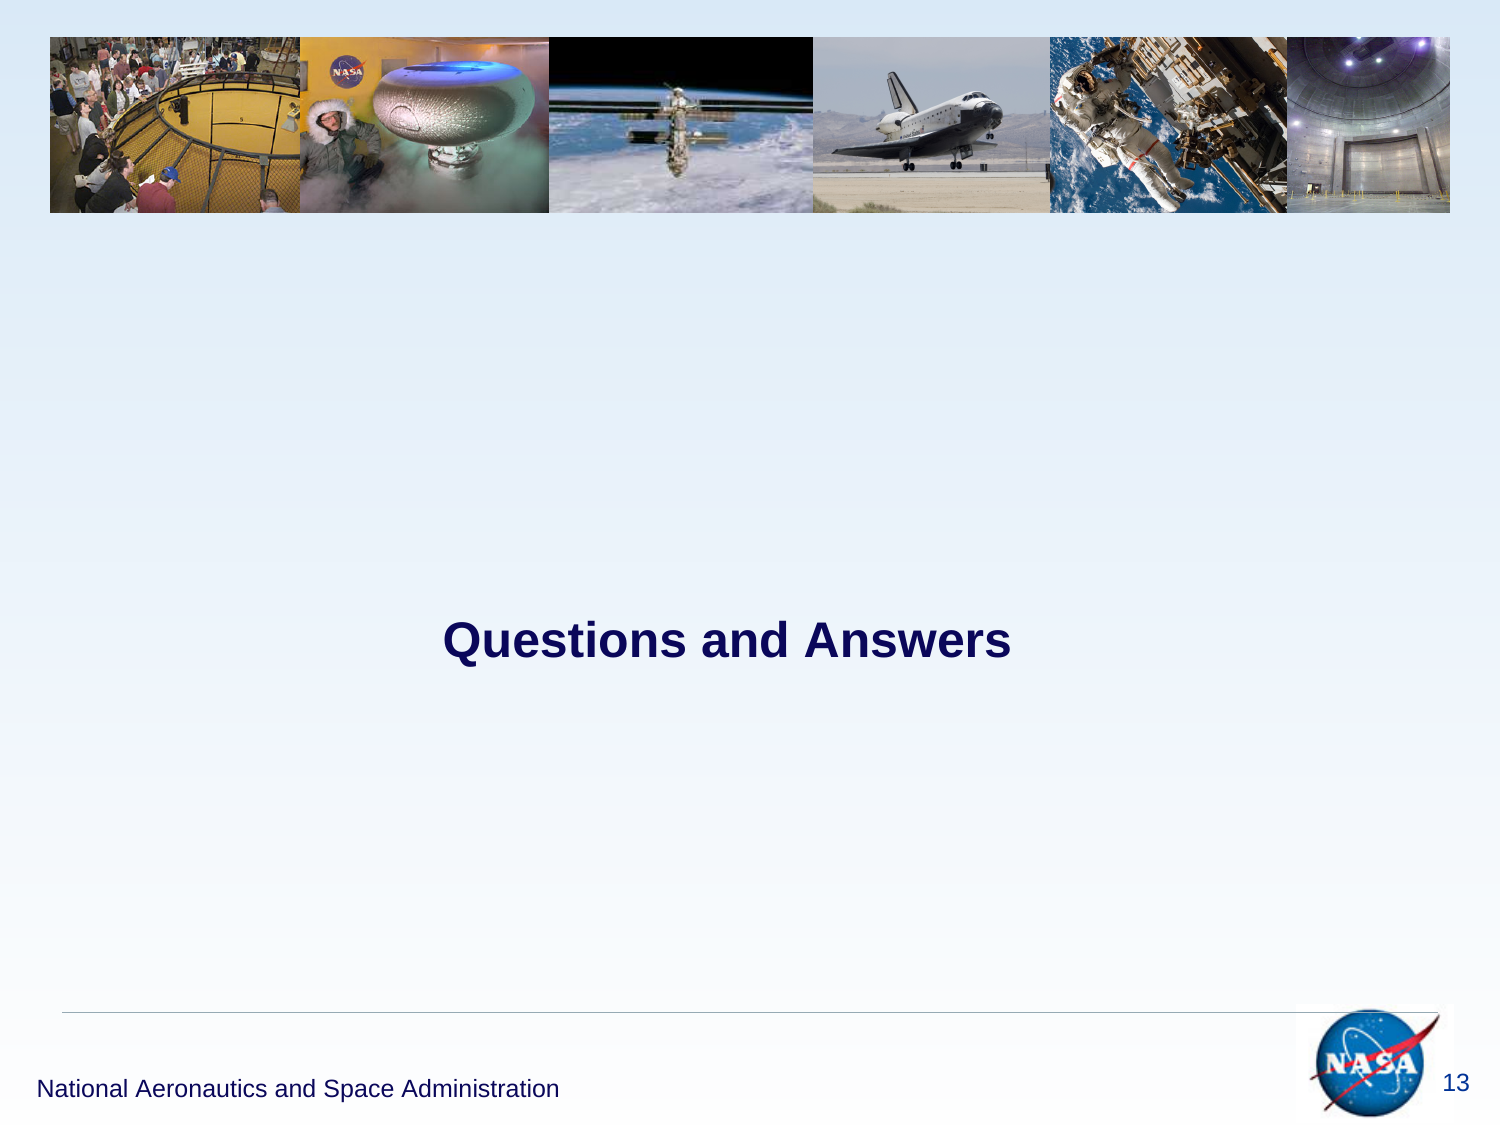

# Questions and Answers
13
National Aeronautics and Space Administration